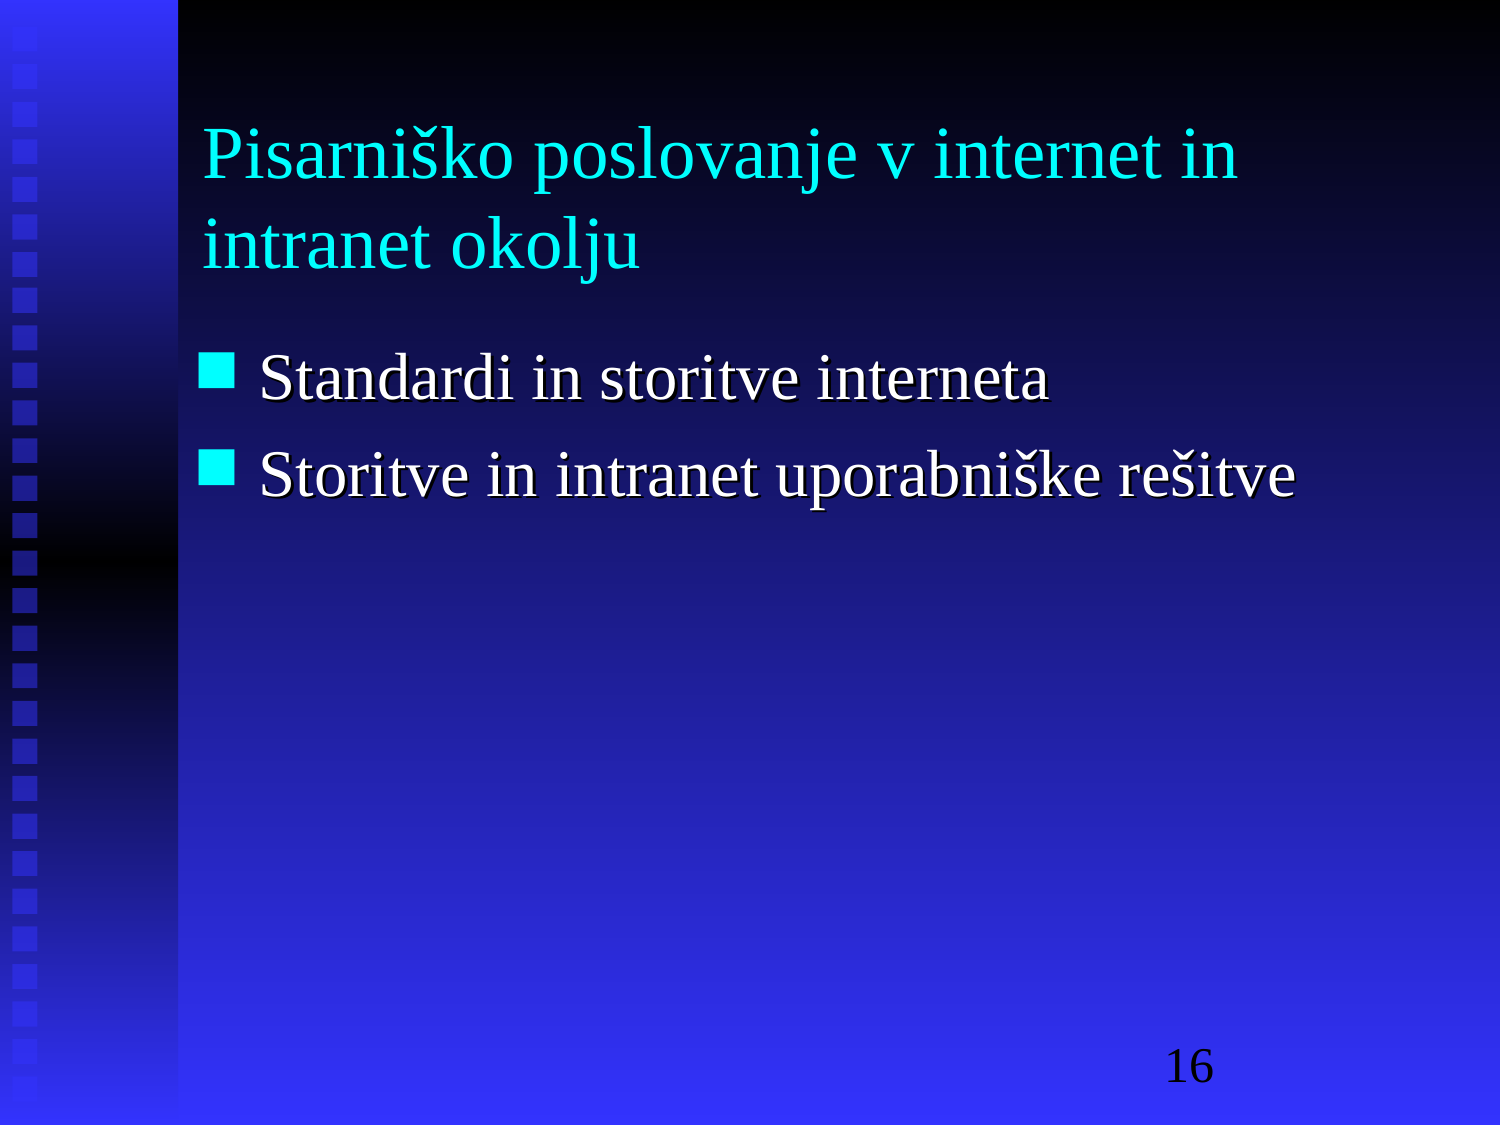

# Pisarniško poslovanje v internet in intranet okolju
Standardi in storitve interneta
Storitve in intranet uporabniške rešitve
16